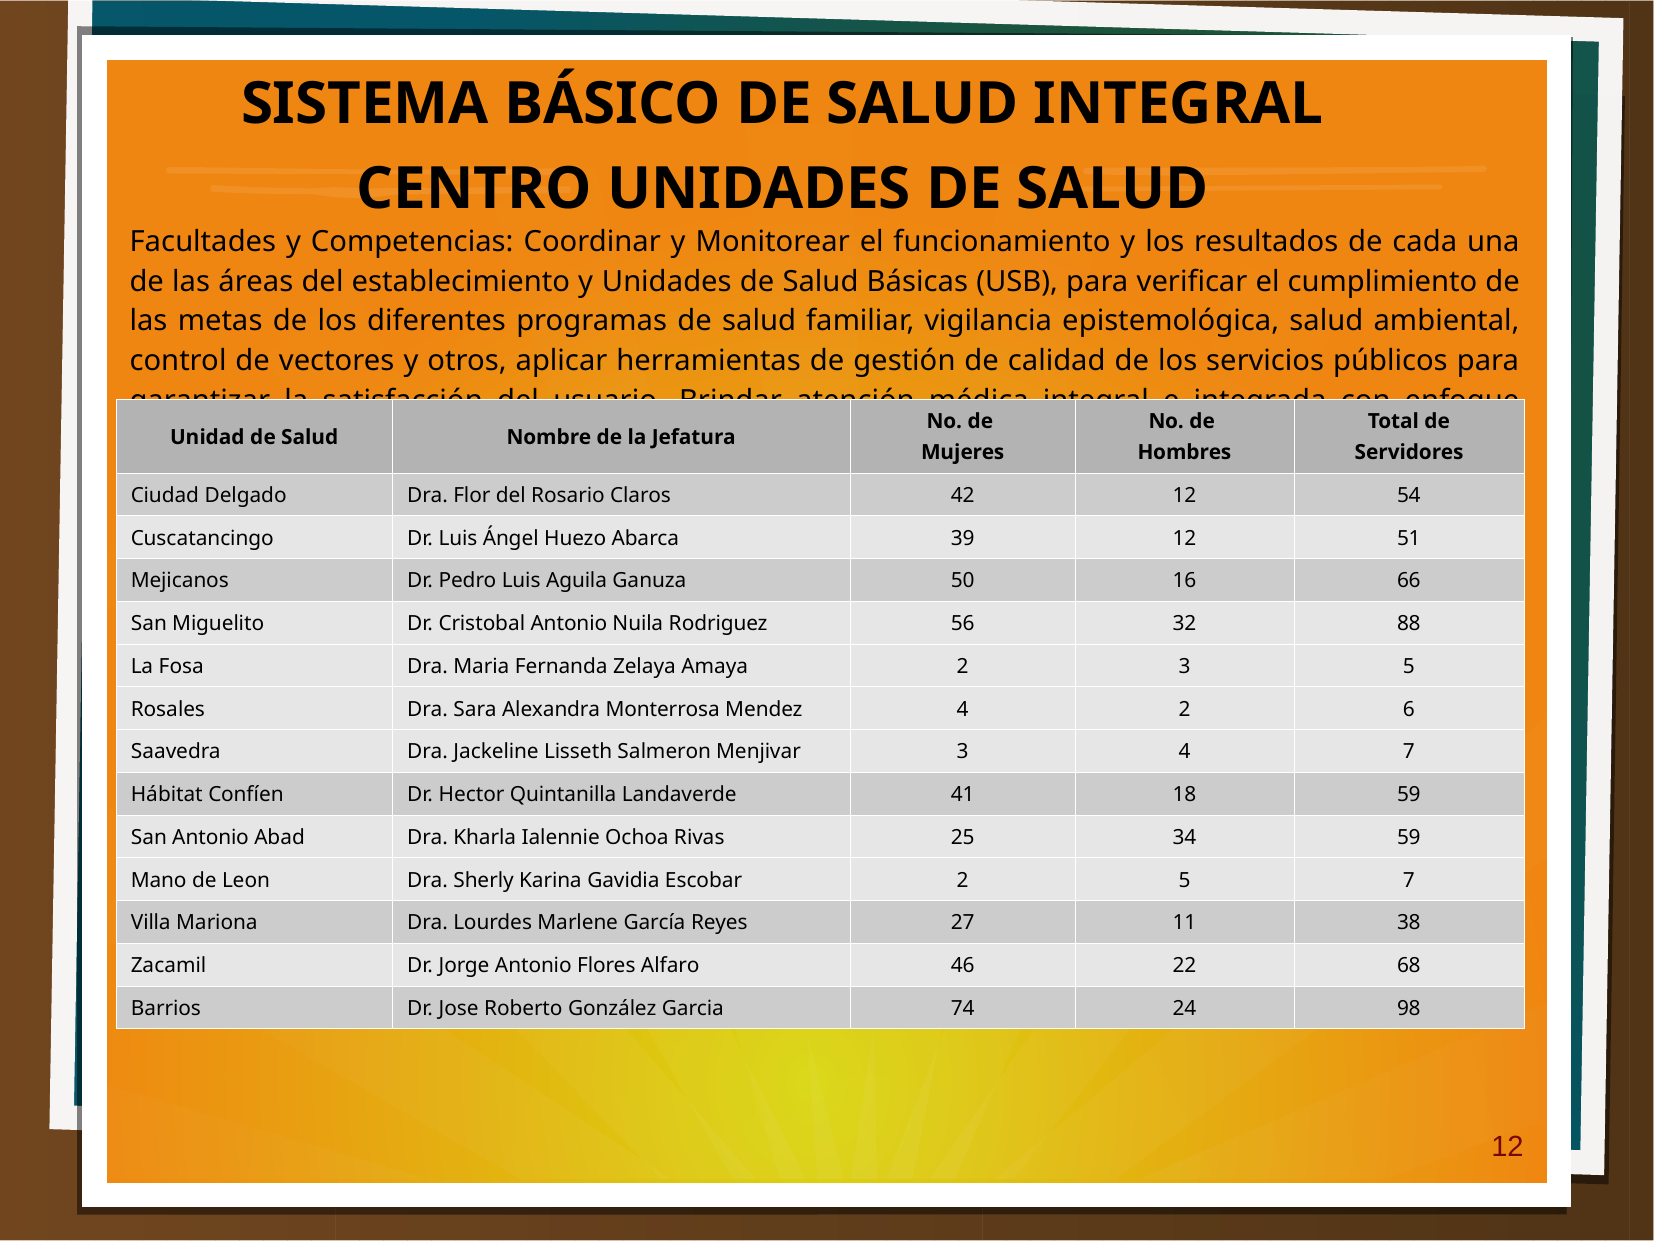

# SISTEMA BÁSICO DE SALUD INTEGRAL CENTRO UNIDADES DE SALUD
Facultades y Competencias: Coordinar y Monitorear el funcionamiento y los resultados de cada una de las áreas del establecimiento y Unidades de Salud Básicas (USB), para verificar el cumplimiento de las metas de los diferentes programas de salud familiar, vigilancia epistemológica, salud ambiental, control de vectores y otros, aplicar herramientas de gestión de calidad de los servicios públicos para garantizar la satisfacción del usuario. Brindar atención médica integral e integrada con enfoque familiar y comunitario a la población del área geográfica de responsabilidad.
| Unidad de Salud | Nombre de la Jefatura | No. de Mujeres | No. de Hombres | Total de Servidores |
| --- | --- | --- | --- | --- |
| Ciudad Delgado | Dra. Flor del Rosario Claros | 42 | 12 | 54 |
| Cuscatancingo | Dr. Luis Ángel Huezo Abarca | 39 | 12 | 51 |
| Mejicanos | Dr. Pedro Luis Aguila Ganuza | 50 | 16 | 66 |
| San Miguelito | Dr. Cristobal Antonio Nuila Rodriguez | 56 | 32 | 88 |
| La Fosa | Dra. Maria Fernanda Zelaya Amaya | 2 | 3 | 5 |
| Rosales | Dra. Sara Alexandra Monterrosa Mendez | 4 | 2 | 6 |
| Saavedra | Dra. Jackeline Lisseth Salmeron Menjivar | 3 | 4 | 7 |
| Hábitat Confíen | Dr. Hector Quintanilla Landaverde | 41 | 18 | 59 |
| San Antonio Abad | Dra. Kharla Ialennie Ochoa Rivas | 25 | 34 | 59 |
| Mano de Leon | Dra. Sherly Karina Gavidia Escobar | 2 | 5 | 7 |
| Villa Mariona | Dra. Lourdes Marlene García Reyes | 27 | 11 | 38 |
| Zacamil | Dr. Jorge Antonio Flores Alfaro | 46 | 22 | 68 |
| Barrios | Dr. Jose Roberto González Garcia | 74 | 24 | 98 |
12